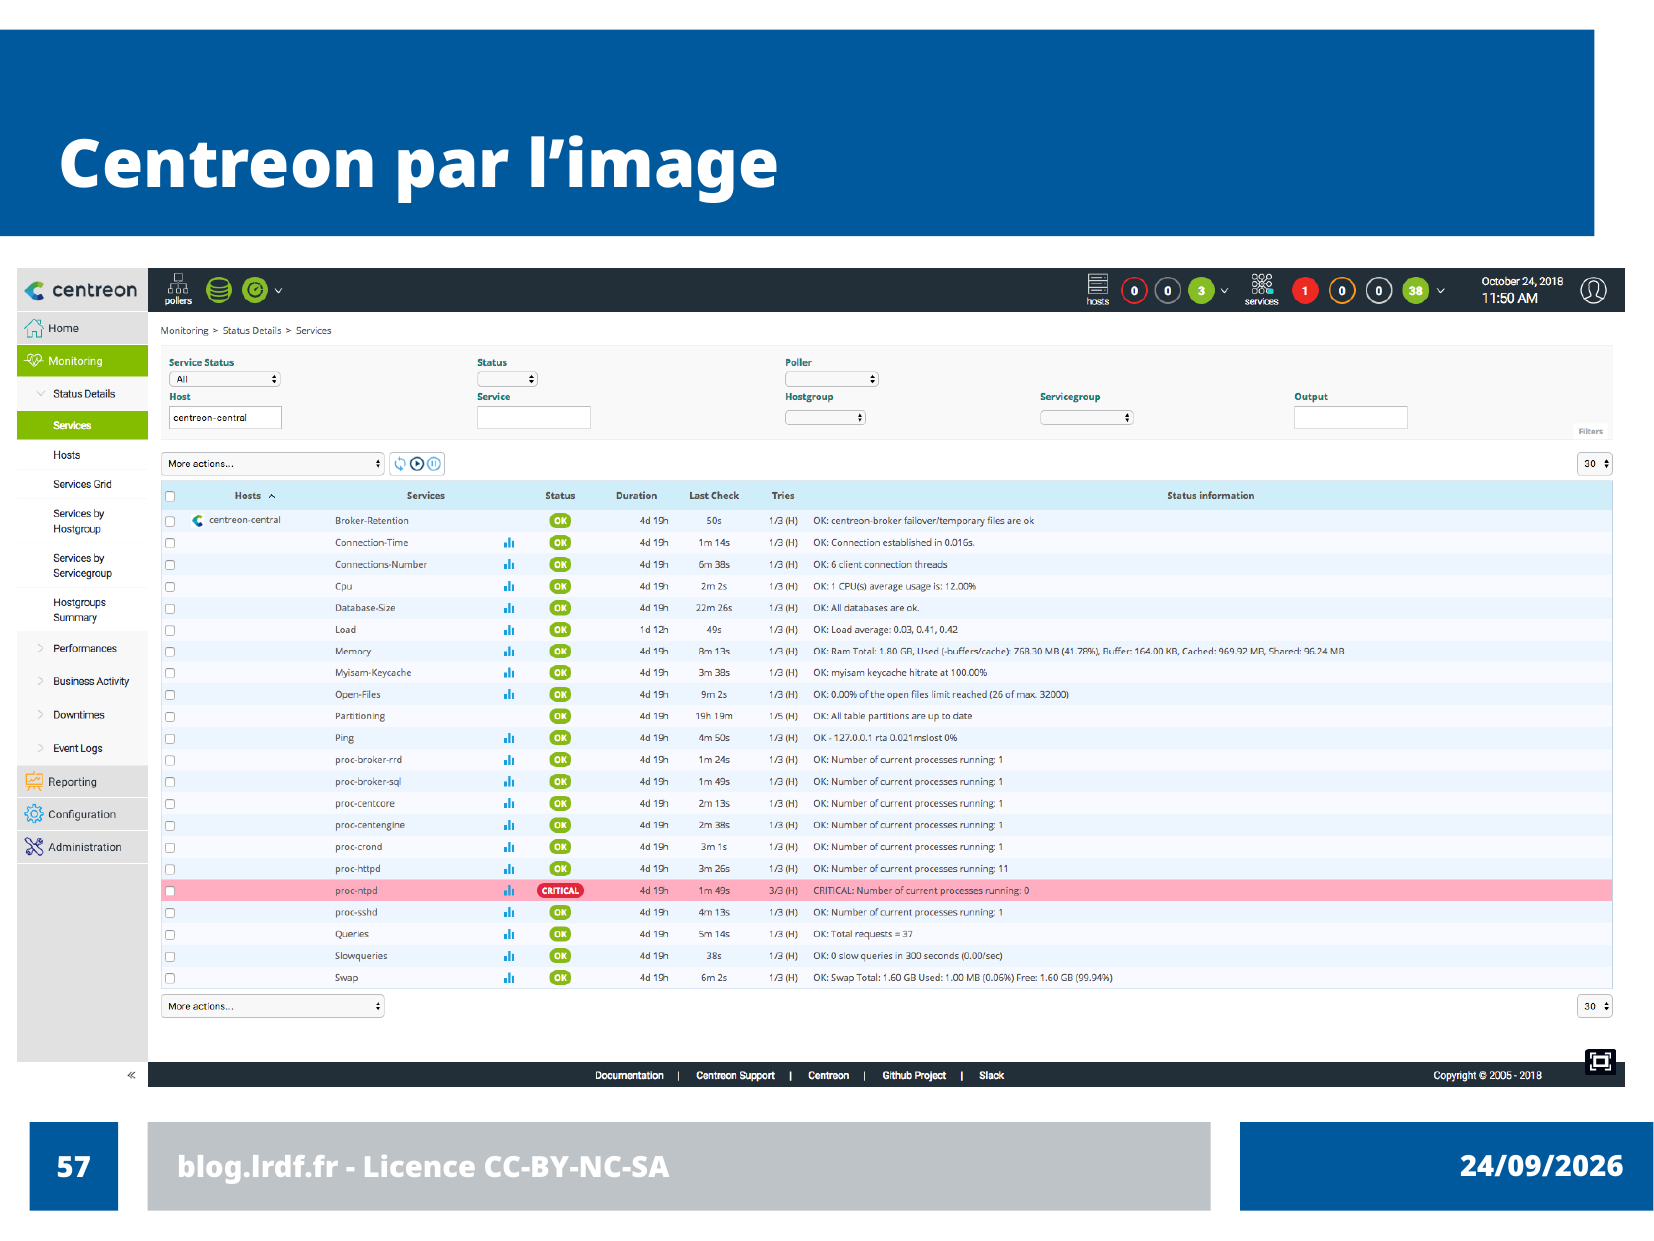

# Centreon par l’image
57
blog.lrdf.fr - Licence CC-BY-NC-SA